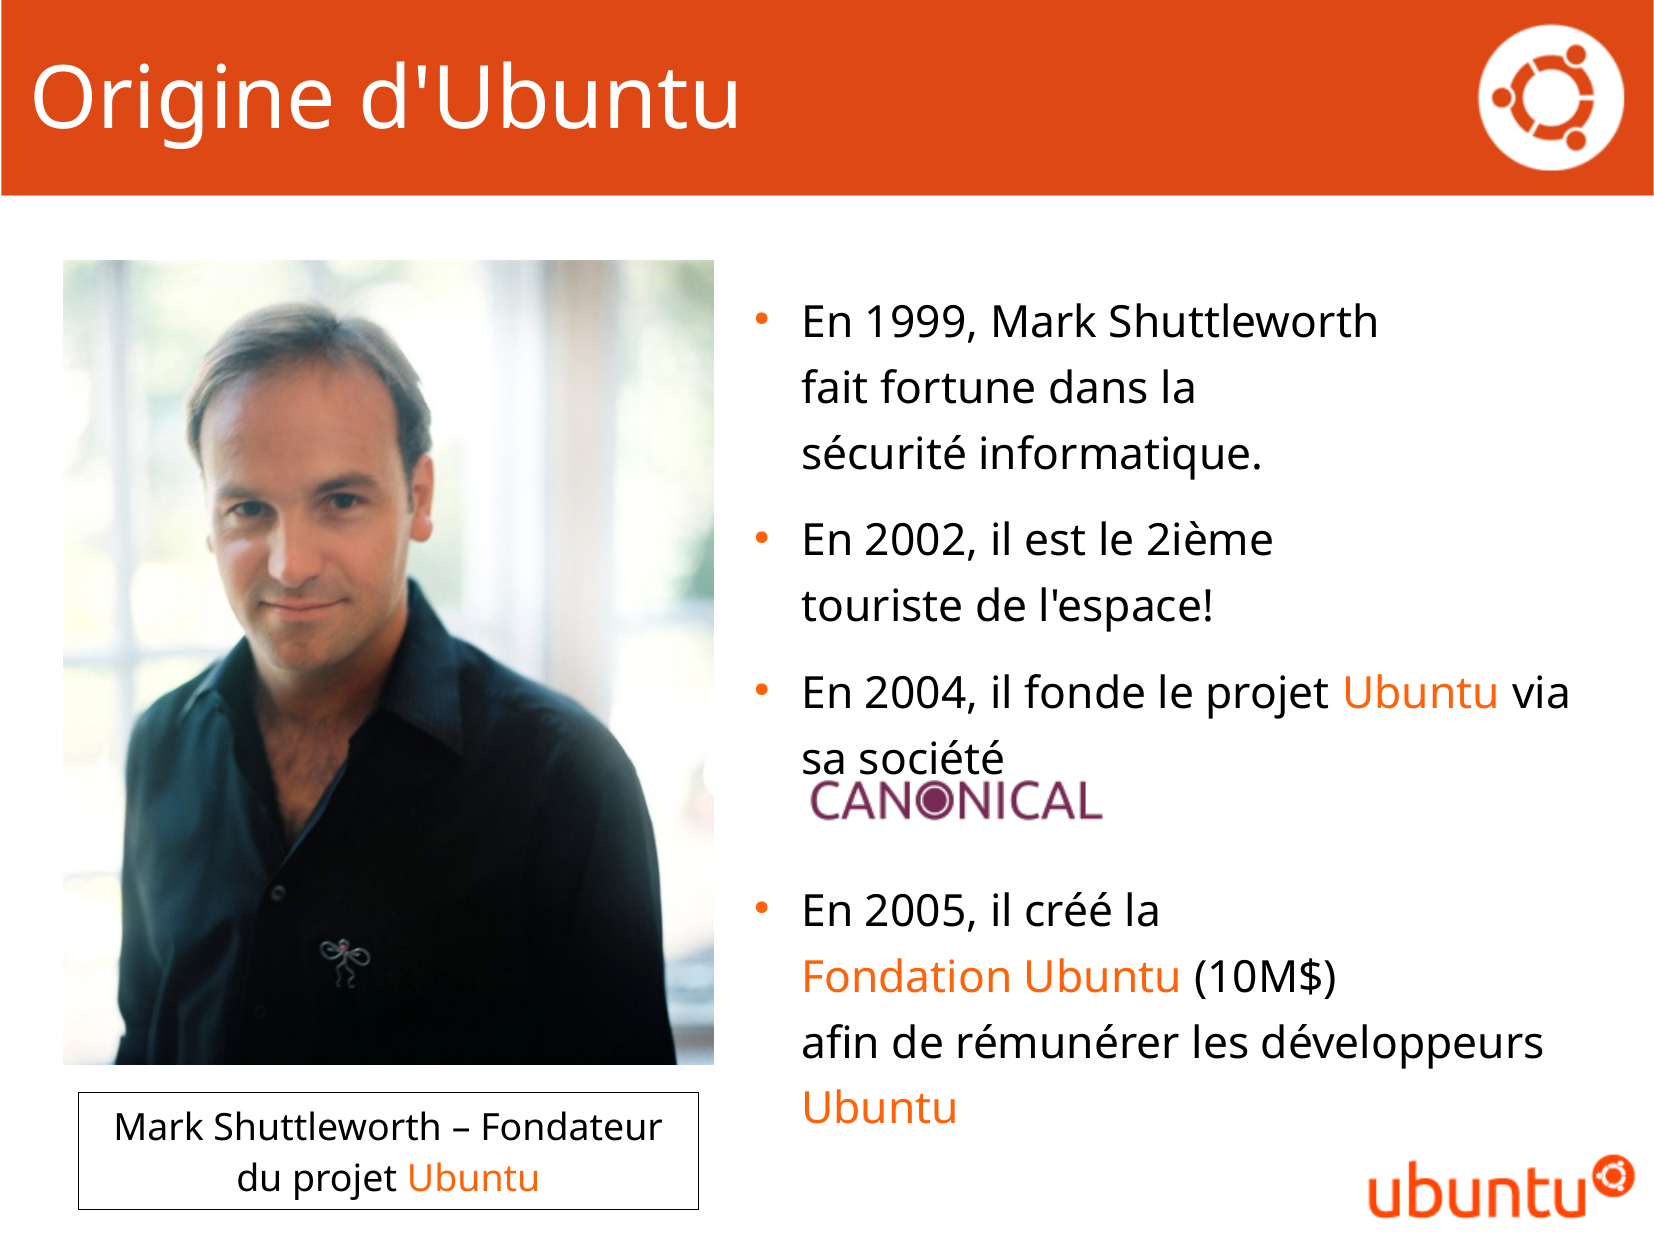

Origine d'Ubuntu
# En 1999, Mark Shuttleworth fait fortune dans la sécurité informatique.
En 2002, il est le 2ième
touriste de l'espace!
En 2004, il fonde le projet Ubuntu via sa société
En 2005, il créé la
Fondation Ubuntu (10M$)
afin de rémunérer les développeurs Ubuntu
Mark Shuttleworth – Fondateur du projet Ubuntu